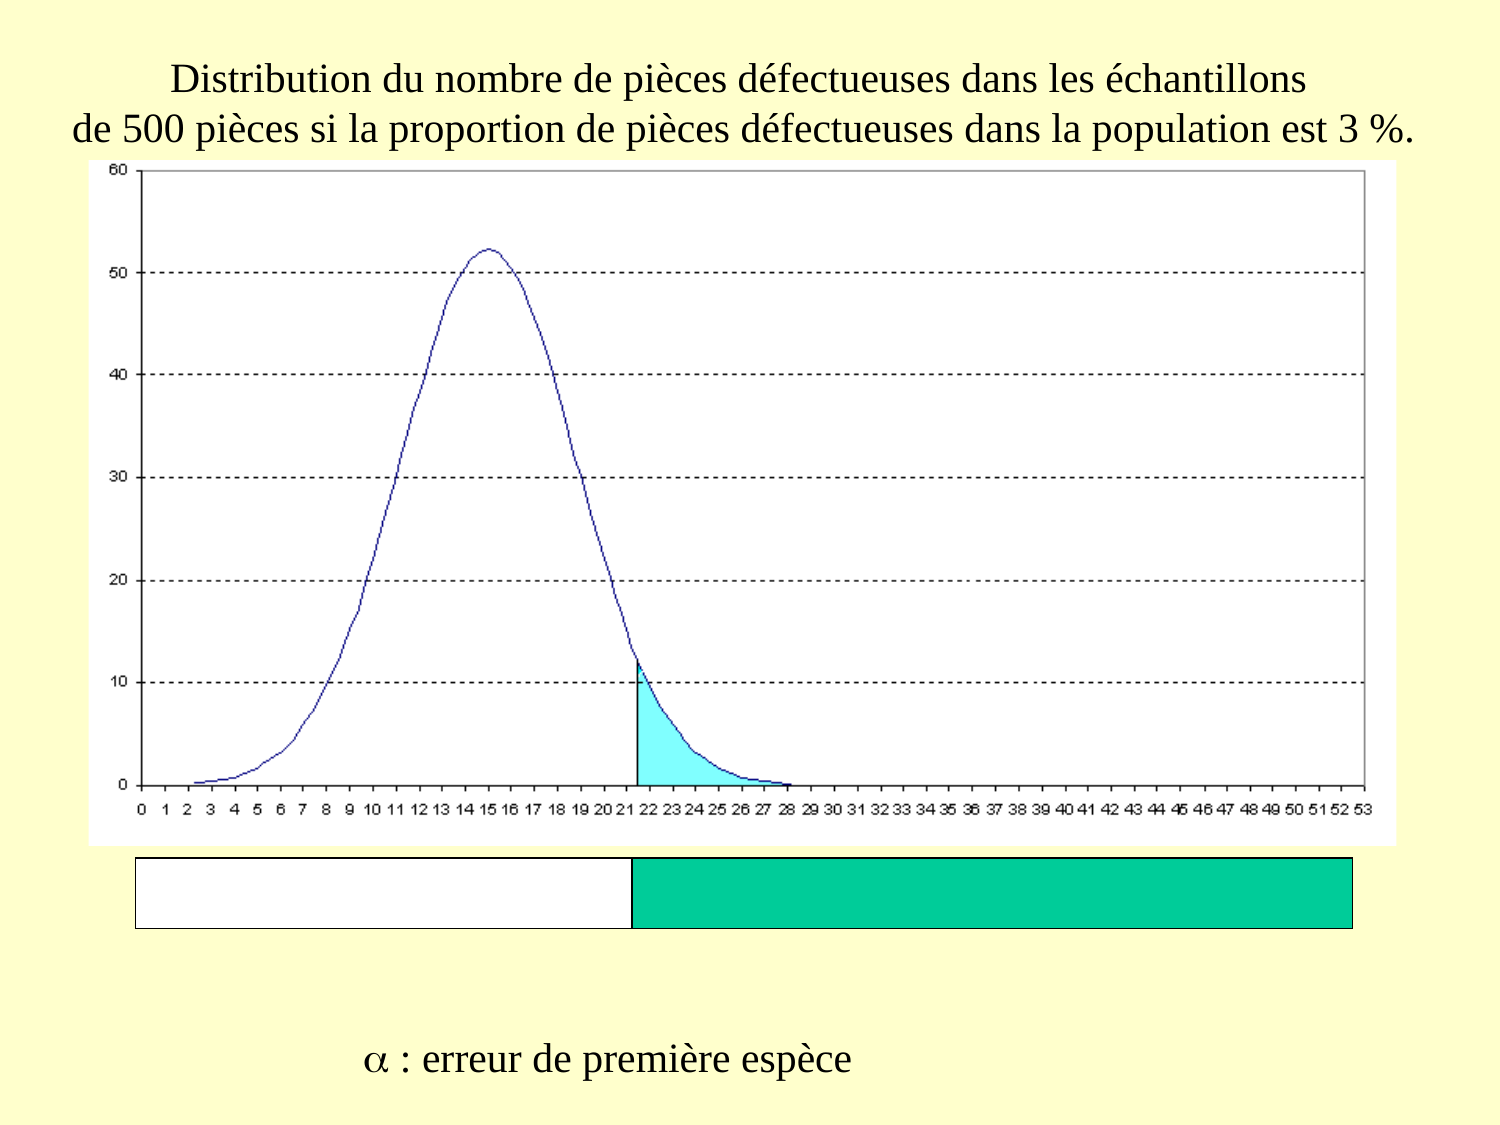

Distribution du nombre de pièces défectueuses dans les échantillons
de 500 pièces si la proportion de pièces défectueuses dans la population est 3 %.
 : erreur de première espèce